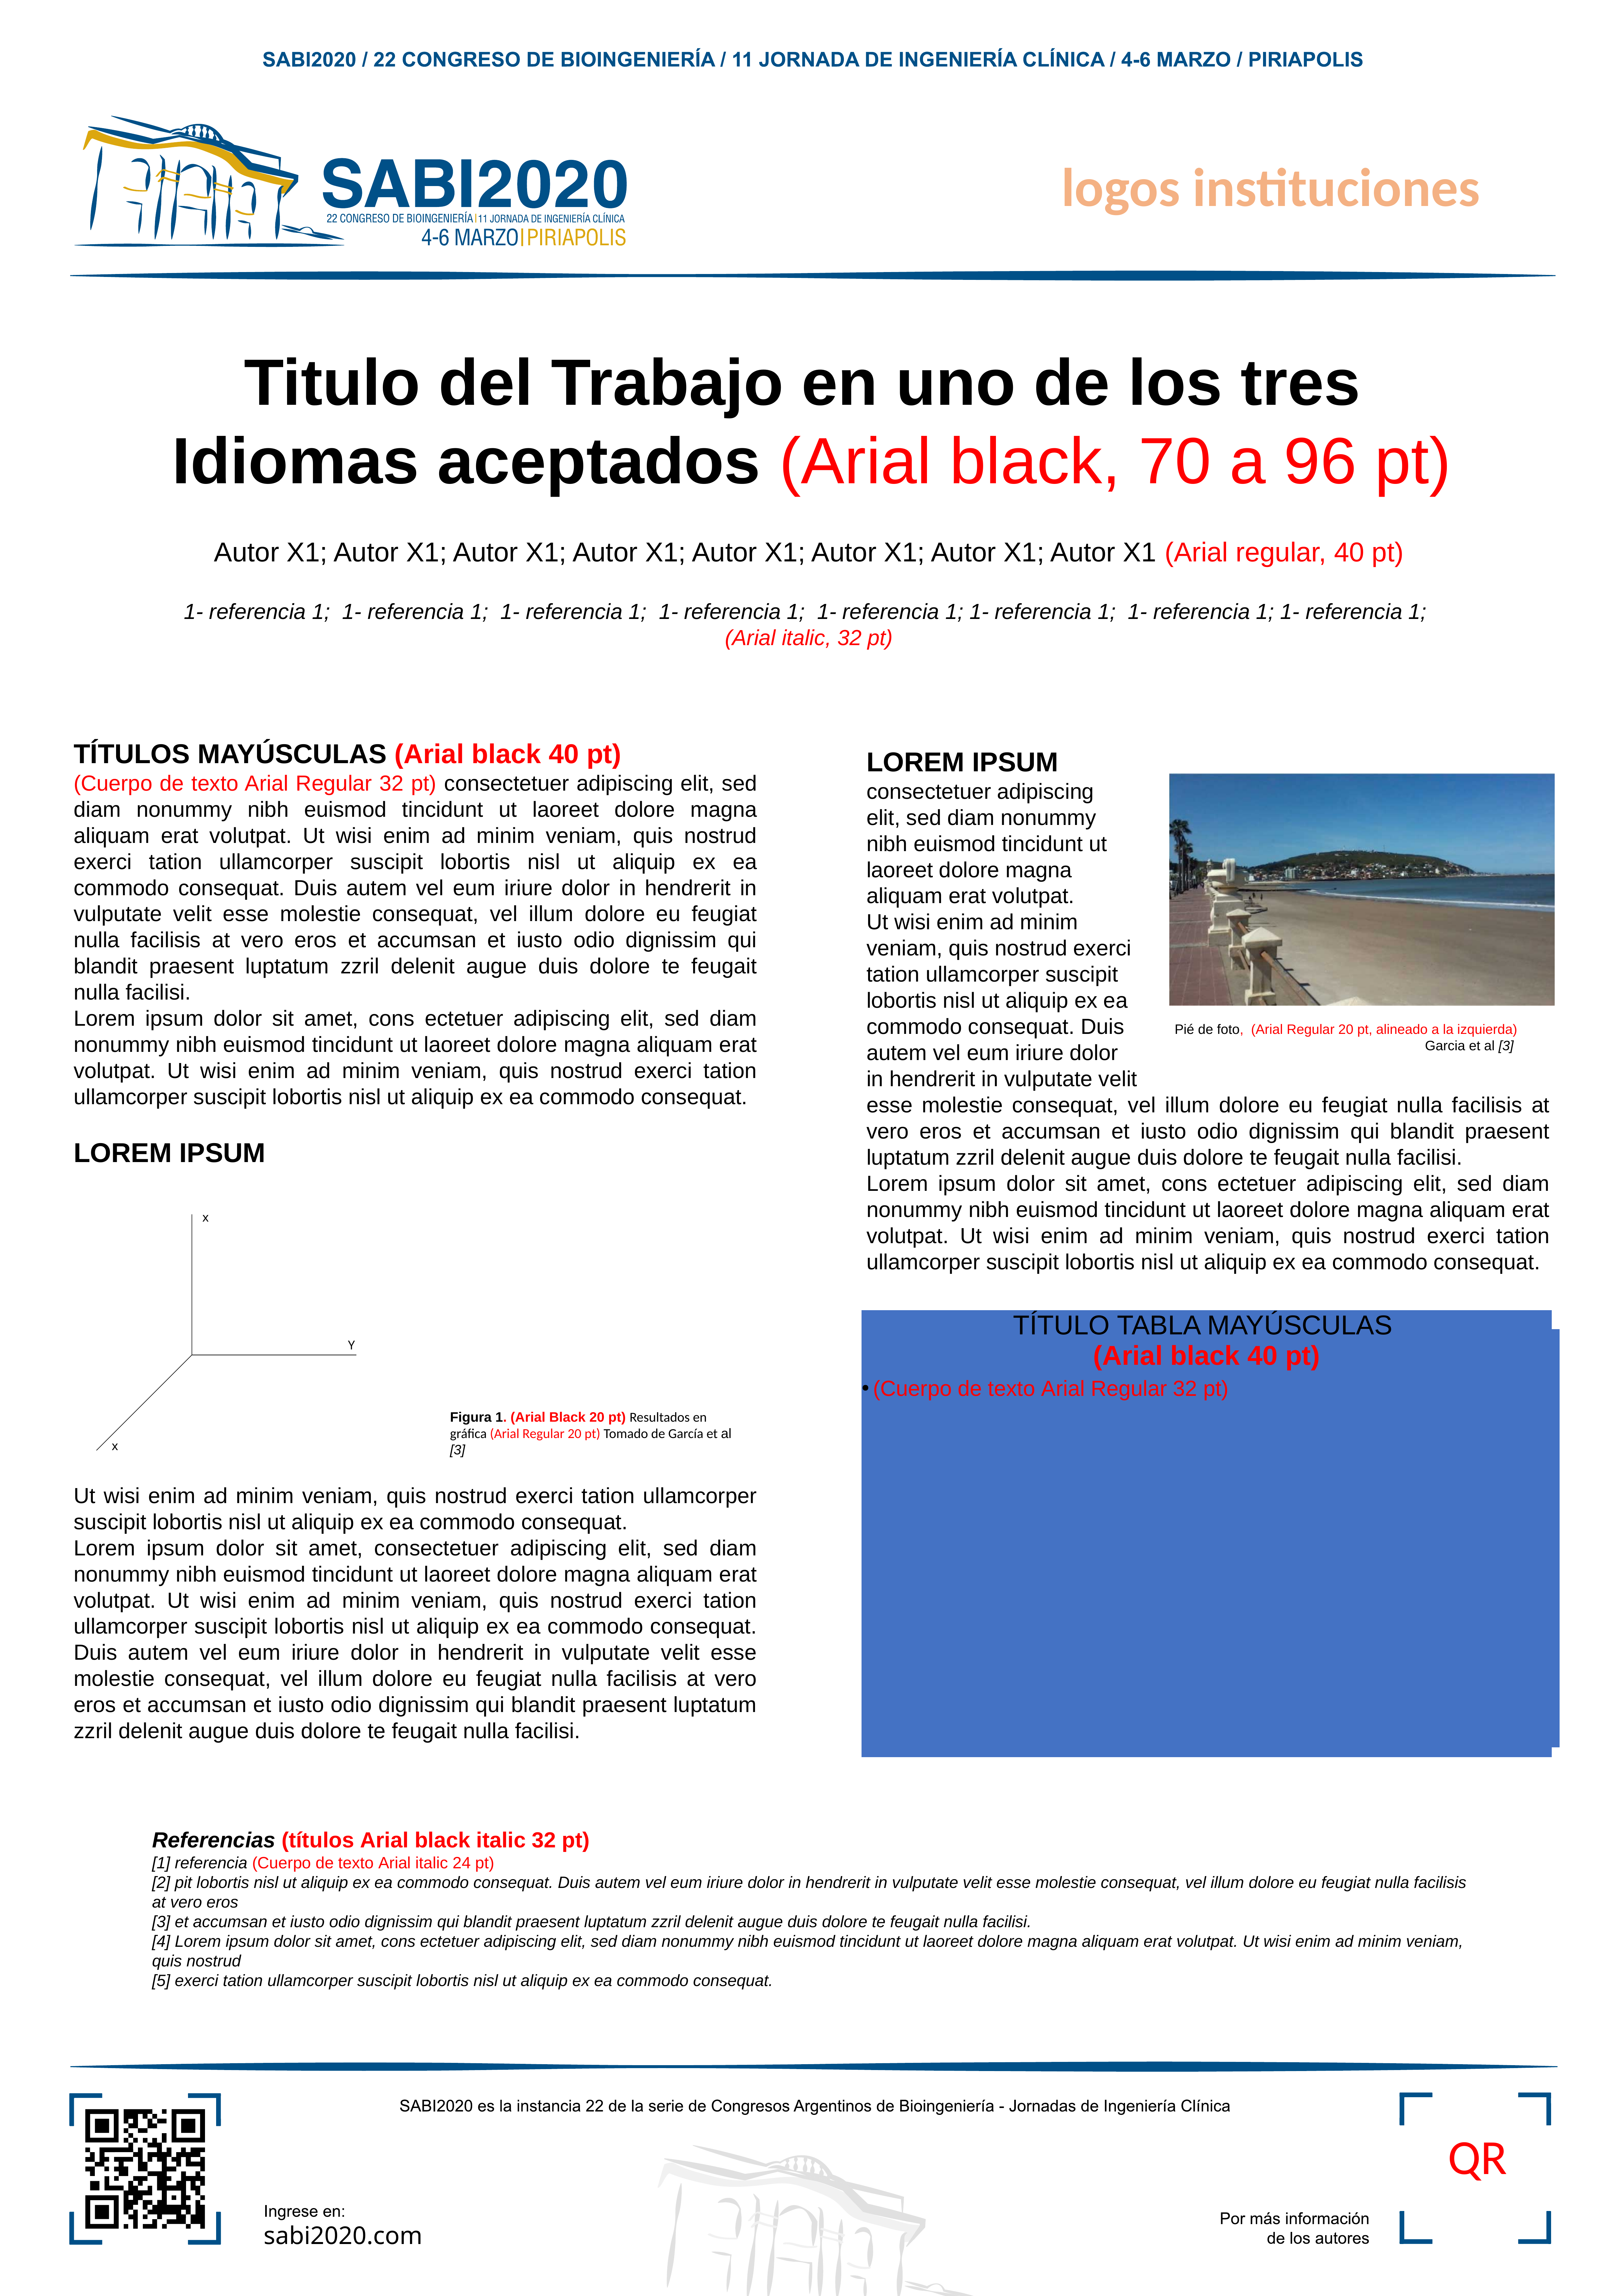

logos instituciones
Titulo del Trabajo en uno de los tres
Idiomas aceptados (Arial black, 70 a 96 pt)
Autor X1; Autor X1; Autor X1; Autor X1; Autor X1; Autor X1; Autor X1; Autor X1 (Arial regular, 40 pt)
1- referencia 1; 1- referencia 1; 1- referencia 1; 1- referencia 1; 1- referencia 1; 1- referencia 1; 1- referencia 1; 1- referencia 1;
(Arial italic, 32 pt)
TÍTULOS MAYÚSCULAS (Arial black 40 pt)
(Cuerpo de texto Arial Regular 32 pt) consectetuer adipiscing elit, sed diam nonummy nibh euismod tincidunt ut laoreet dolore magna aliquam erat volutpat. Ut wisi enim ad minim veniam, quis nostrud exerci tation ullamcorper suscipit lobortis nisl ut aliquip ex ea commodo consequat. Duis autem vel eum iriure dolor in hendrerit in vulputate velit esse molestie consequat, vel illum dolore eu feugiat nulla facilisis at vero eros et accumsan et iusto odio dignissim qui blandit praesent luptatum zzril delenit augue duis dolore te feugait nulla facilisi.
Lorem ipsum dolor sit amet, cons ectetuer adipiscing elit, sed diam nonummy nibh euismod tincidunt ut laoreet dolore magna aliquam erat volutpat. Ut wisi enim ad minim veniam, quis nostrud exerci tation ullamcorper suscipit lobortis nisl ut aliquip ex ea commodo consequat.
LOREM IPSUM
Ut wisi enim ad minim veniam, quis nostrud exerci tation ullamcorper suscipit lobortis nisl ut aliquip ex ea commodo consequat.
Lorem ipsum dolor sit amet, consectetuer adipiscing elit, sed diam nonummy nibh euismod tincidunt ut laoreet dolore magna aliquam erat volutpat. Ut wisi enim ad minim veniam, quis nostrud exerci tation ullamcorper suscipit lobortis nisl ut aliquip ex ea commodo consequat. Duis autem vel eum iriure dolor in hendrerit in vulputate velit esse molestie consequat, vel illum dolore eu feugiat nulla facilisis at vero eros et accumsan et iusto odio dignissim qui blandit praesent luptatum zzril delenit augue duis dolore te feugait nulla facilisi.
LOREM IPSUM
consectetuer adipiscing
elit, sed diam nonummy
nibh euismod tincidunt ut
laoreet dolore magna
aliquam erat volutpat.
Ut wisi enim ad minim
veniam, quis nostrud exerci
tation ullamcorper suscipit
lobortis nisl ut aliquip ex ea
commodo consequat. Duis
autem vel eum iriure dolor
in hendrerit in vulputate velit
esse molestie consequat, vel illum dolore eu feugiat nulla facilisis at vero eros et accumsan et iusto odio dignissim qui blandit praesent luptatum zzril delenit augue duis dolore te feugait nulla facilisi.
Lorem ipsum dolor sit amet, cons ectetuer adipiscing elit, sed diam nonummy nibh euismod tincidunt ut laoreet dolore magna aliquam erat volutpat. Ut wisi enim ad minim veniam, quis nostrud exerci tation ullamcorper suscipit lobortis nisl ut aliquip ex ea commodo consequat.
Pié de foto, (Arial Regular 20 pt, alineado a la izquierda)
Garcia et al [3]
| TÍTULO TABLA MAYÚSCULAS (Arial black 40 pt) | | | | | | | |
| --- | --- | --- | --- | --- | --- | --- | --- |
| (Cuerpo de texto Arial Regular 32 pt) | | | | | | | |
| | | | | | | | |
| | | | | | | | |
| | | | | | | | |
| | | | | | | | |
| | | | | | | | |
| | | | | | | | |
| |
| --- |
Figura 1. (Arial Black 20 pt) Resultados en gráfica (Arial Regular 20 pt) Tomado de García et al [3]
Referencias (títulos Arial black italic 32 pt)
[1] referencia (Cuerpo de texto Arial italic 24 pt)
[2] pit lobortis nisl ut aliquip ex ea commodo consequat. Duis autem vel eum iriure dolor in hendrerit in vulputate velit esse molestie consequat, vel illum dolore eu feugiat nulla facilisis at vero eros
[3] et accumsan et iusto odio dignissim qui blandit praesent luptatum zzril delenit augue duis dolore te feugait nulla facilisi.
[4] Lorem ipsum dolor sit amet, cons ectetuer adipiscing elit, sed diam nonummy nibh euismod tincidunt ut laoreet dolore magna aliquam erat volutpat. Ut wisi enim ad minim veniam, quis nostrud
[5] exerci tation ullamcorper suscipit lobortis nisl ut aliquip ex ea commodo consequat.
QR